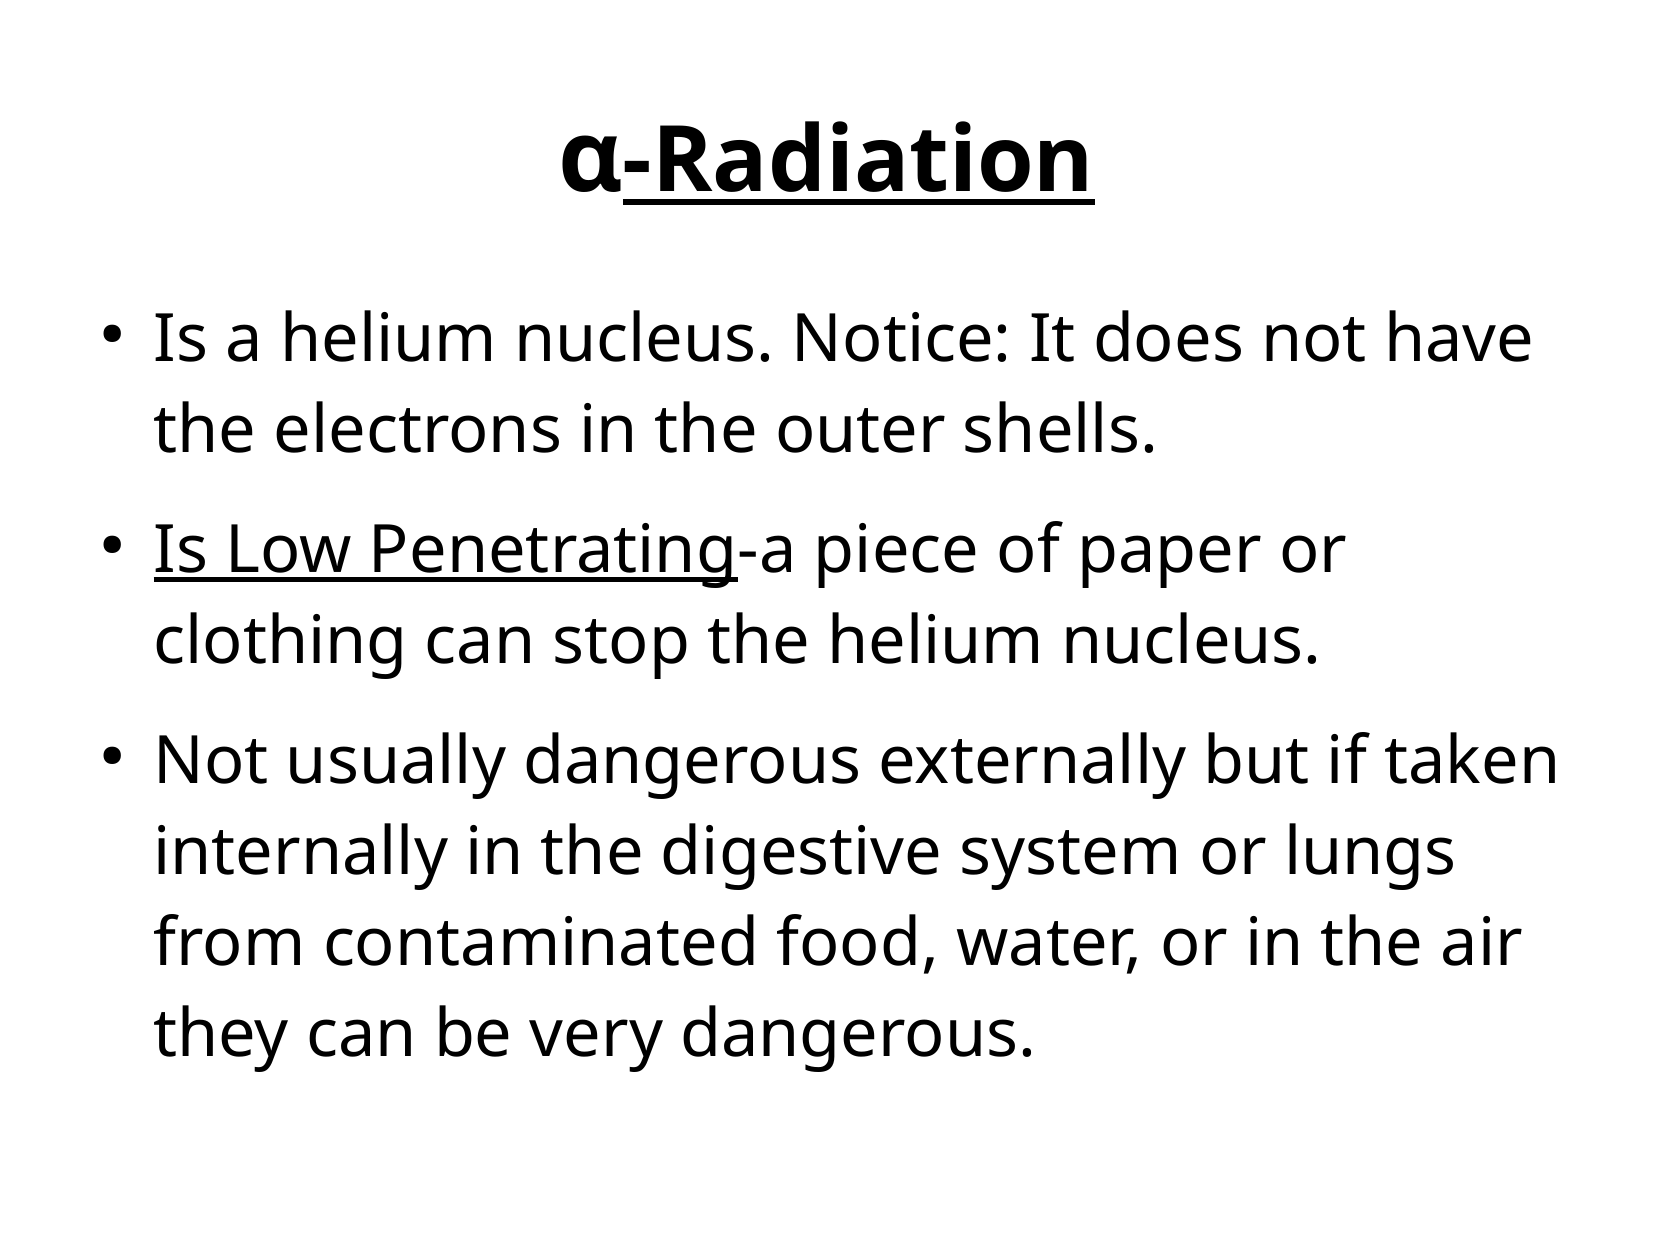

# α-Radiation
Is a helium nucleus. Notice: It does not have the electrons in the outer shells.
Is Low Penetrating-a piece of paper or clothing can stop the helium nucleus.
Not usually dangerous externally but if taken internally in the digestive system or lungs from contaminated food, water, or in the air they can be very dangerous.